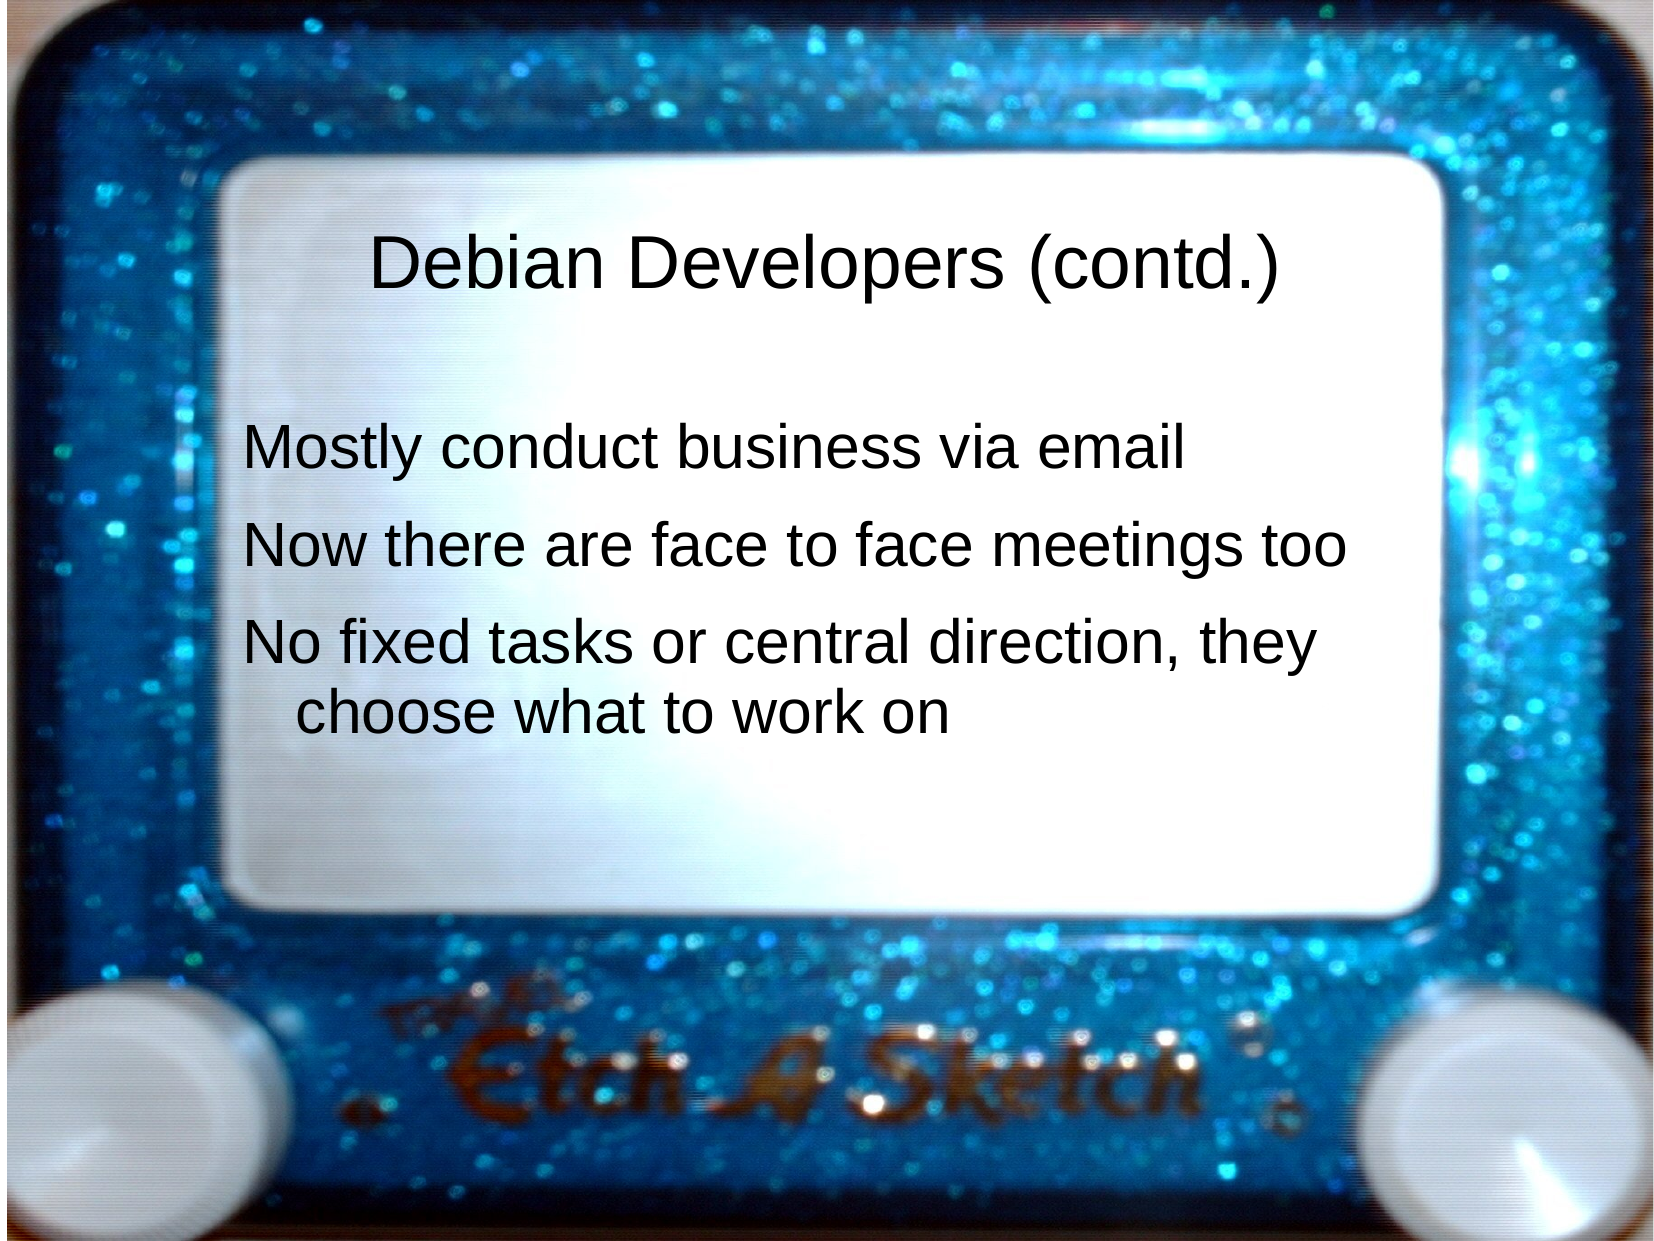

# Debian Developers (contd.)
Mostly conduct business via email
Now there are face to face meetings too
No fixed tasks or central direction, they choose what to work on